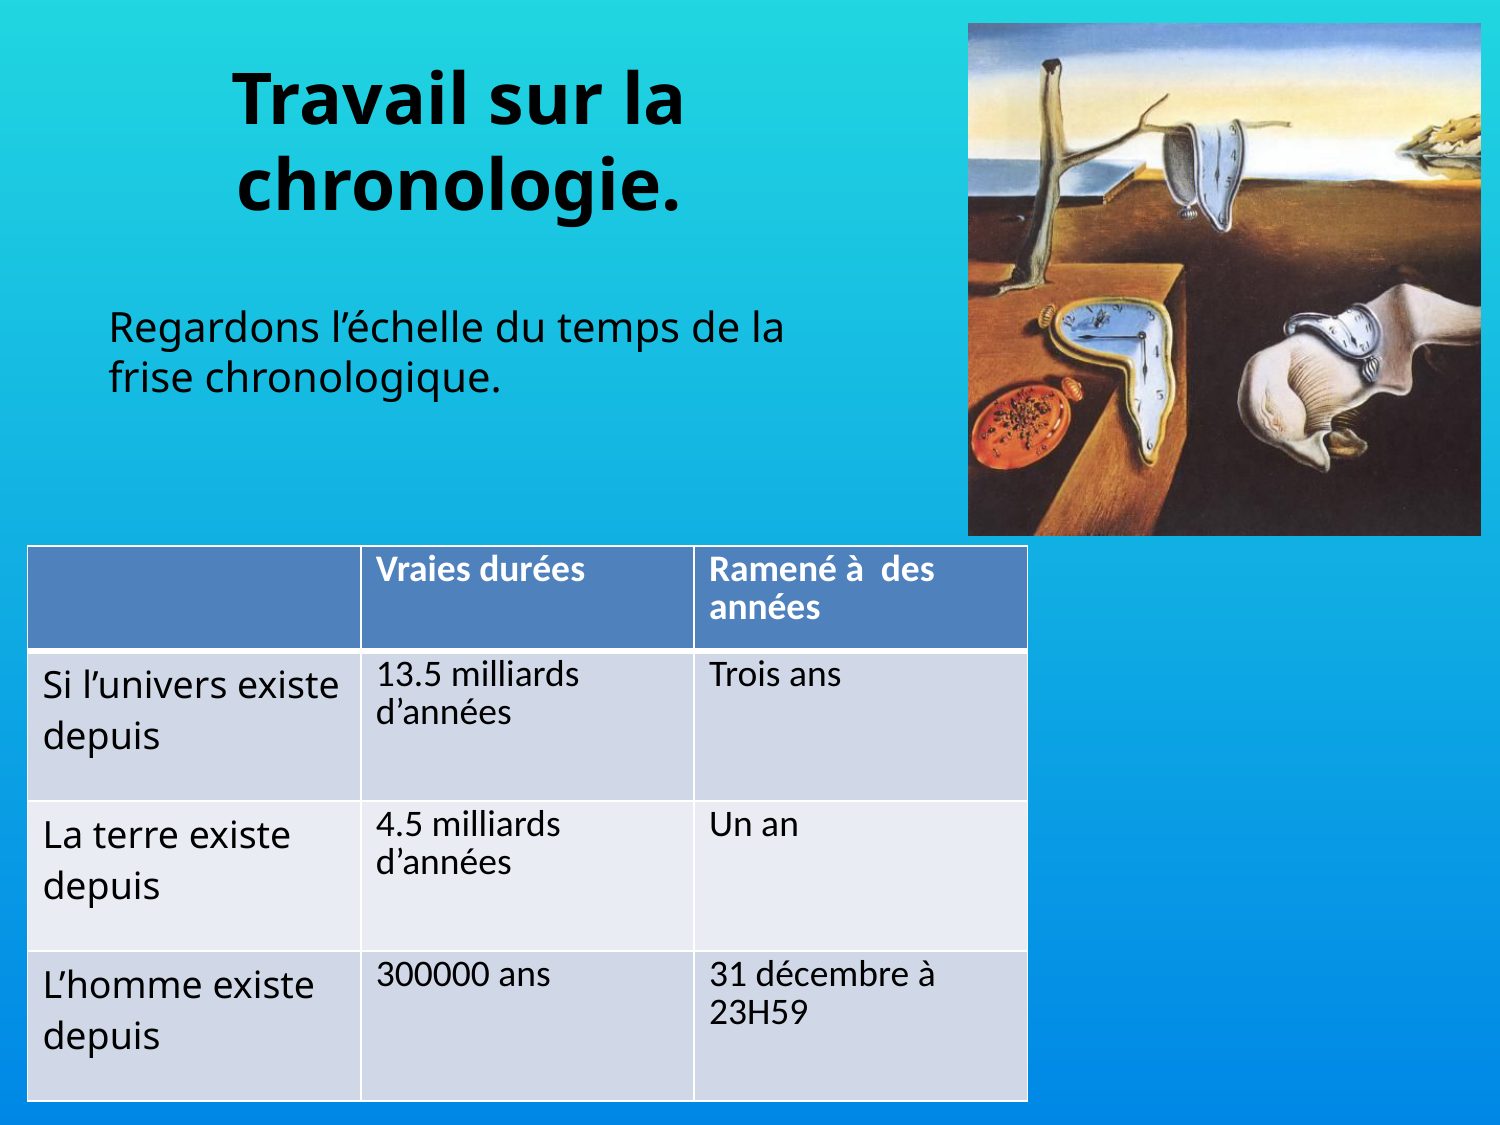

# Travail sur la chronologie.
Regardons l’échelle du temps de la frise chronologique.
| | Vraies durées | Ramené à des années |
| --- | --- | --- |
| Si l’univers existe depuis | 13.5 milliards d’années | Trois ans |
| La terre existe depuis | 4.5 milliards d’années | Un an |
| L’homme existe depuis | 300000 ans | 31 décembre à 23H59 |